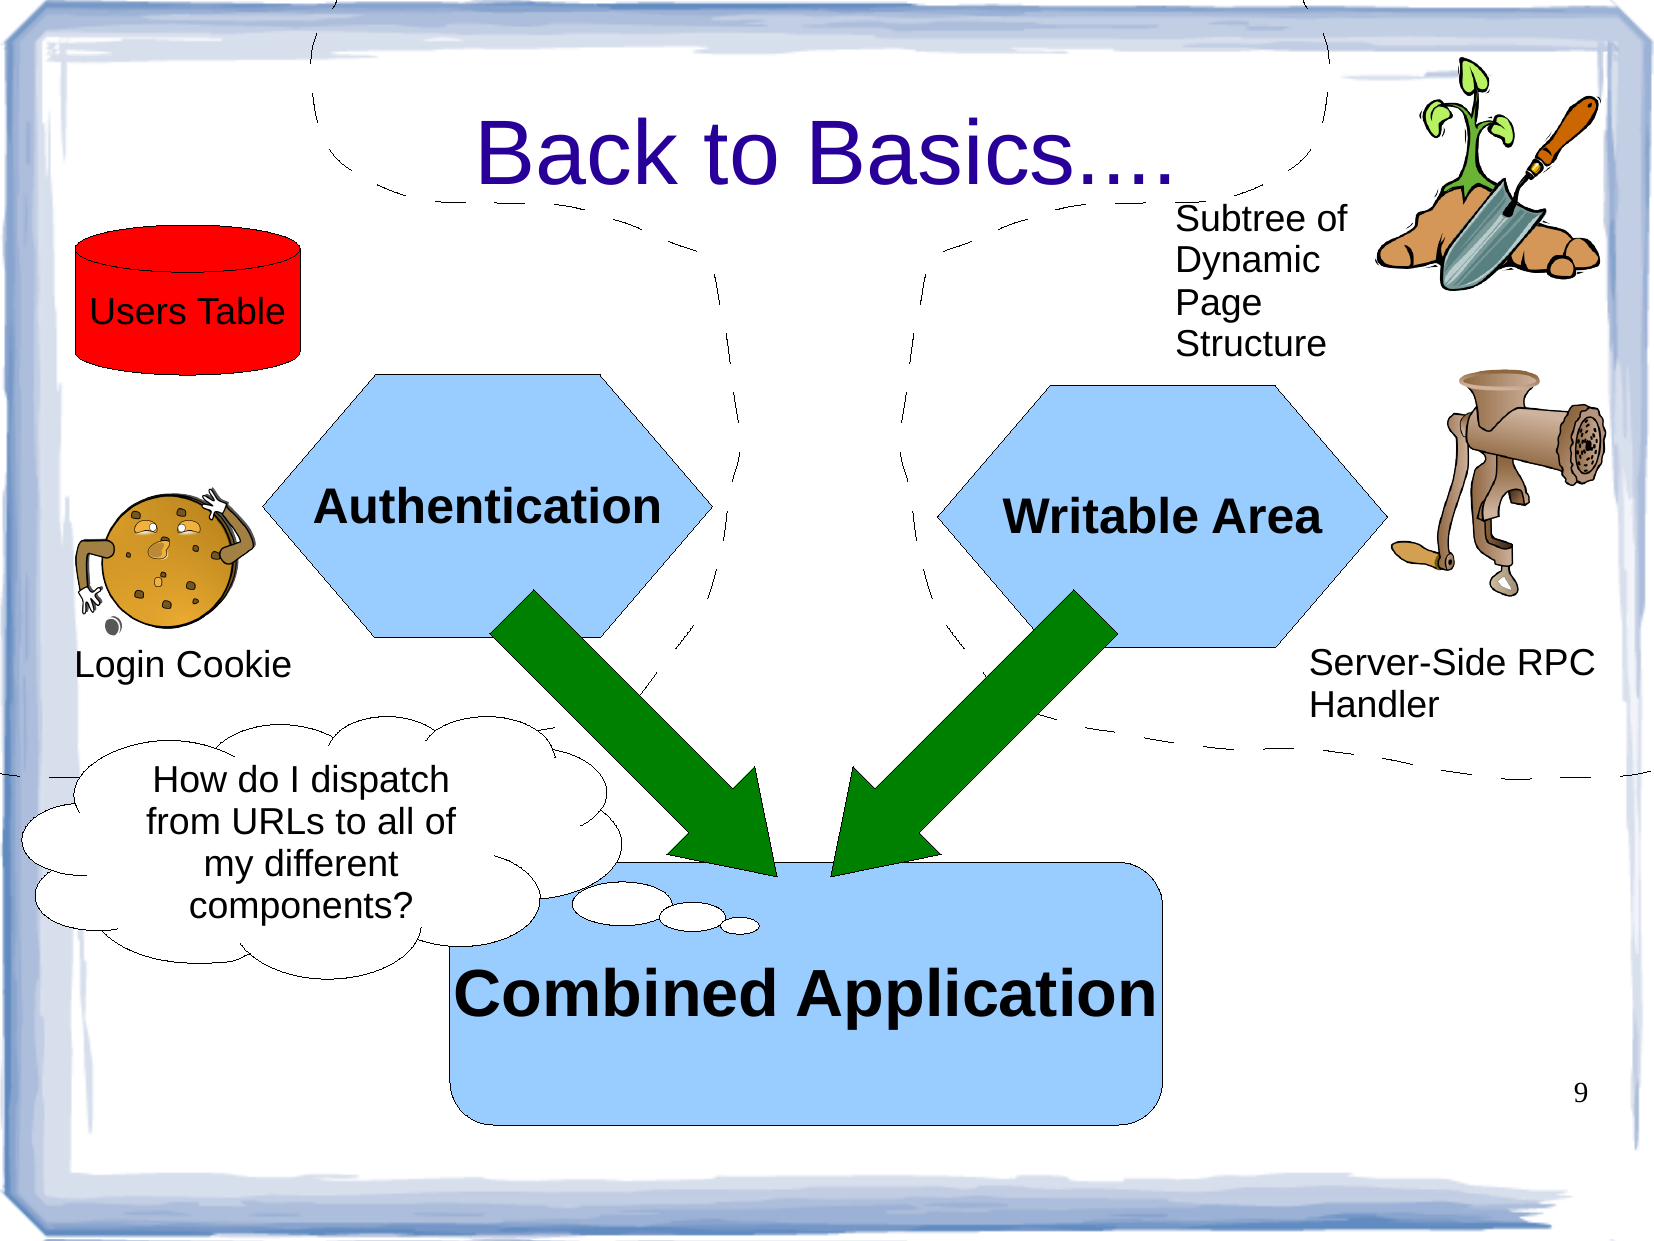

Users Table
Authentication
Login Cookie
Subtree of Dynamic Page Structure
Server-Side RPC Handler
Writable Area
# Back to Basics....
How do I dispatch from URLs to all of my different components?
Combined Application
9